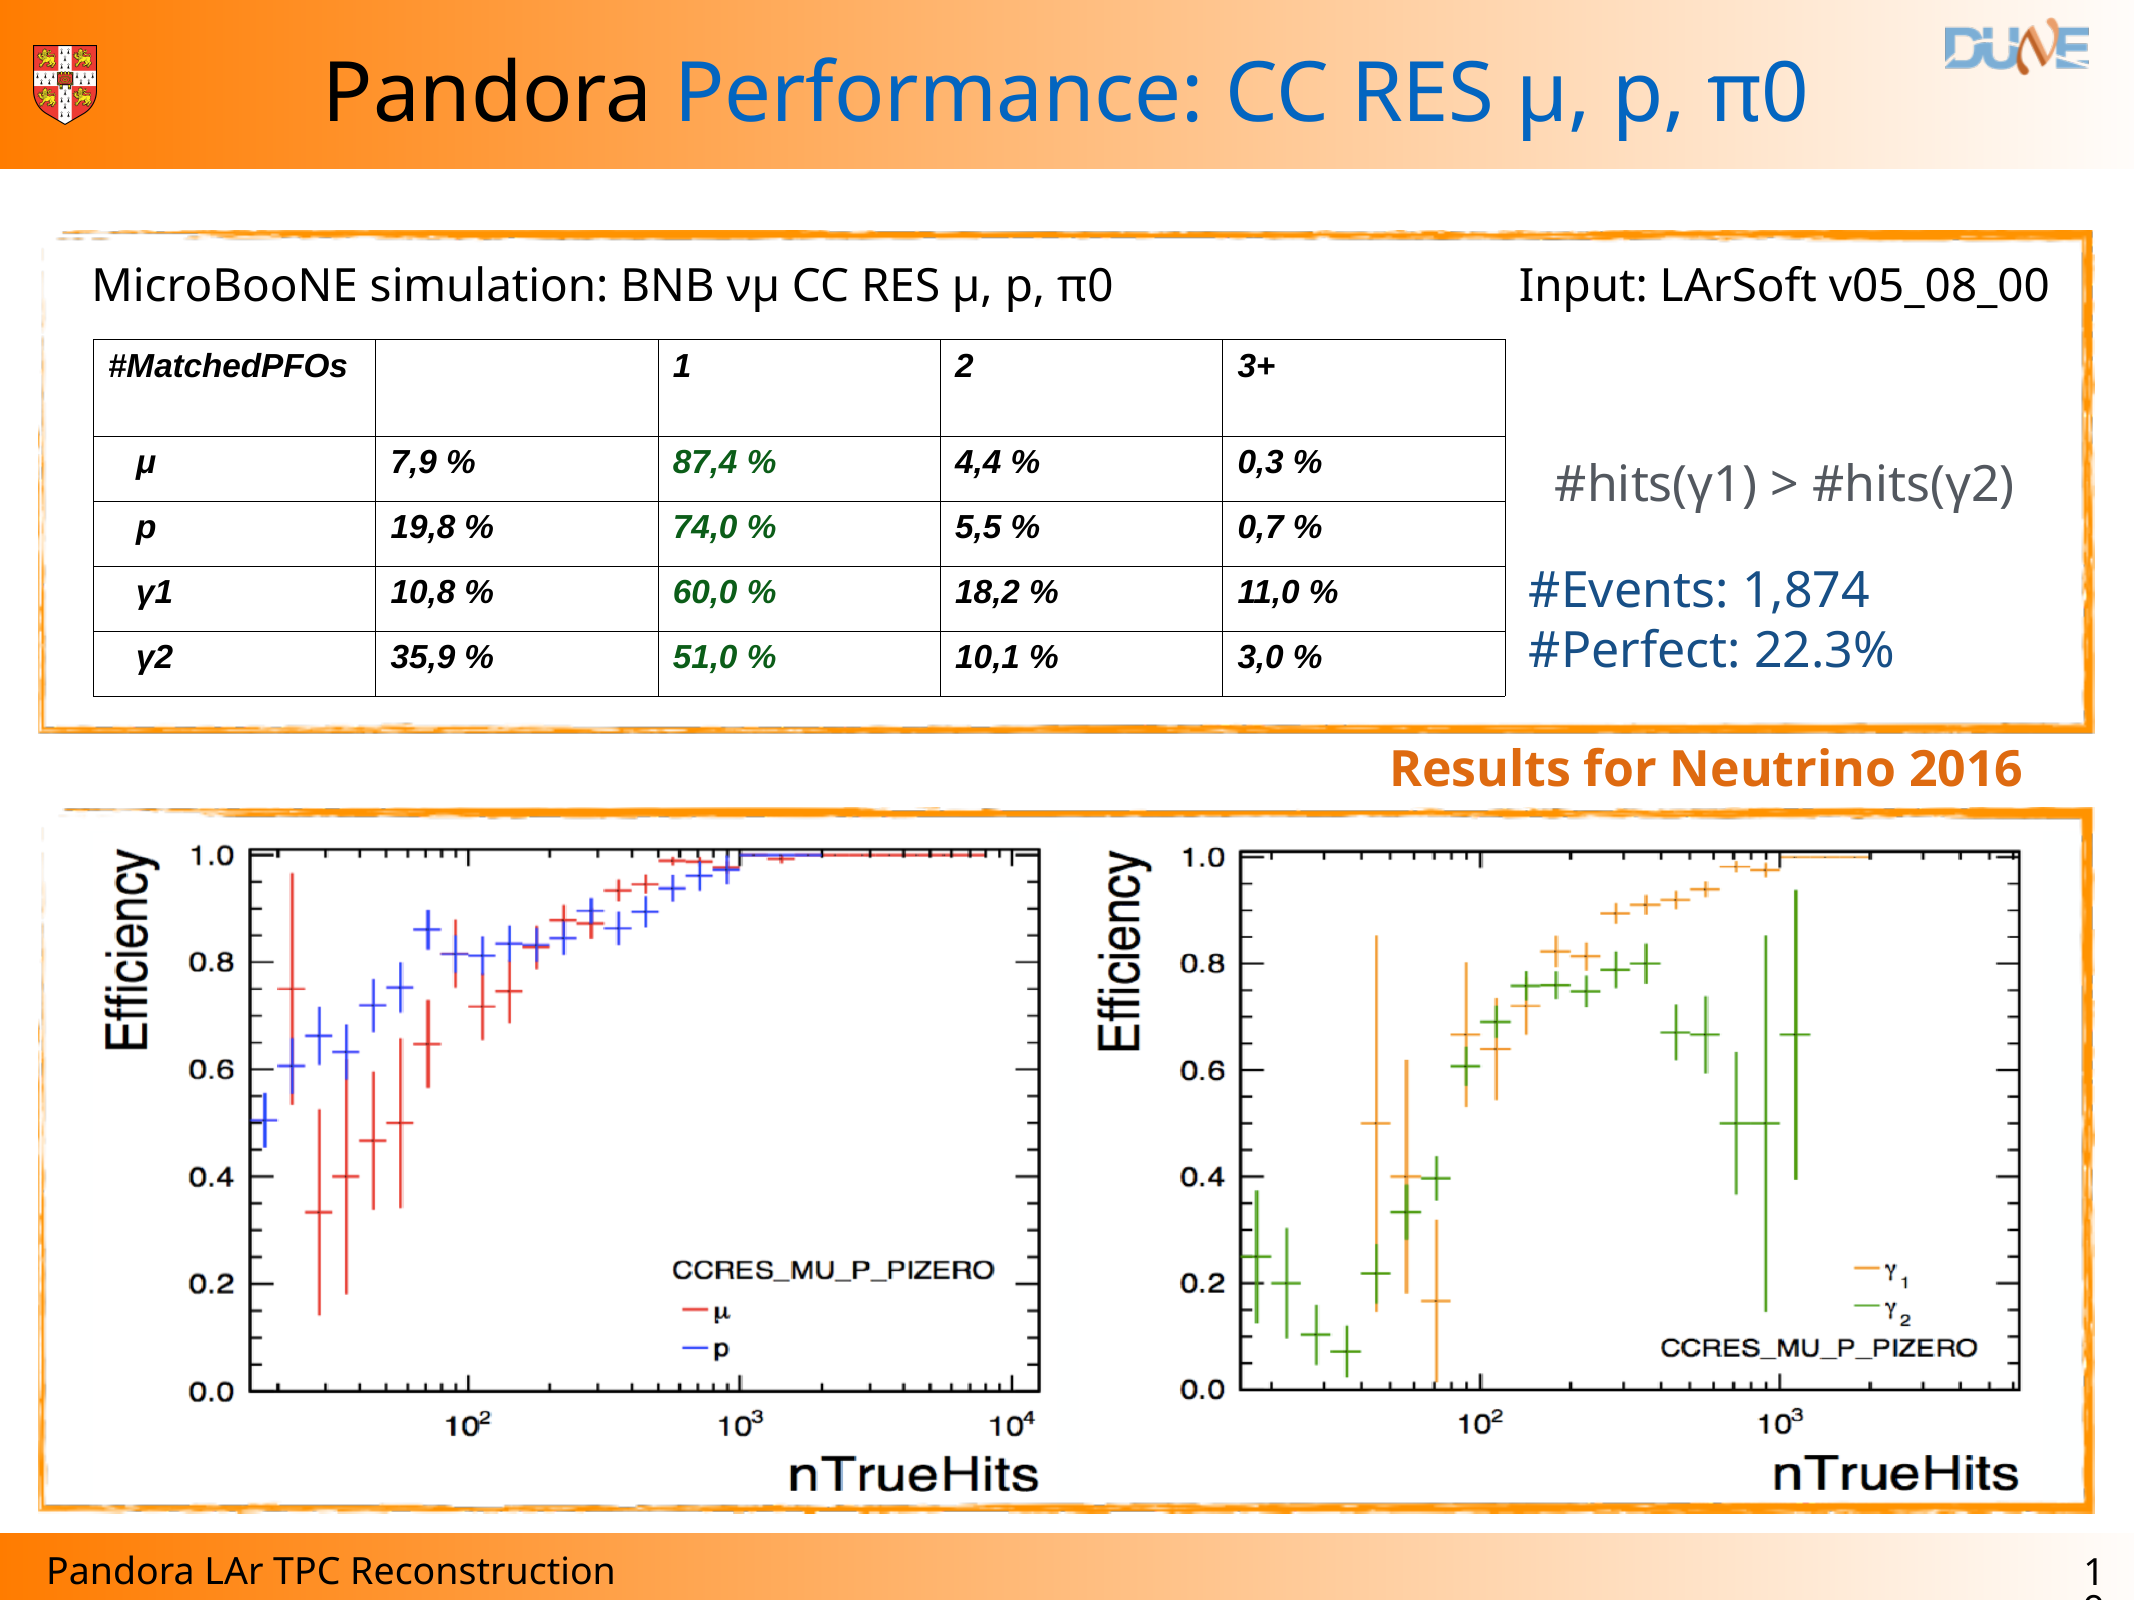

Pandora Performance: CC RES μ, p, π0
MicroBooNE simulation: BNB νμ CC RES μ, p, π0
Input: LArSoft v05_08_00
| #MatchedPFOs | 0 | 1 | 2 | 3+ |
| --- | --- | --- | --- | --- |
| μ | 7,9 % | 87,4 % | 4,4 % | 0,3 % |
| p | 19,8 % | 74,0 % | 5,5 % | 0,7 % |
| γ1 | 10,8 % | 60,0 % | 18,2 % | 11,0 % |
| γ2 | 35,9 % | 51,0 % | 10,1 % | 3,0 % |
#hits(γ1) > #hits(γ2)
#Events: 1,874
#Perfect: 22.3%
Results for Neutrino 2016